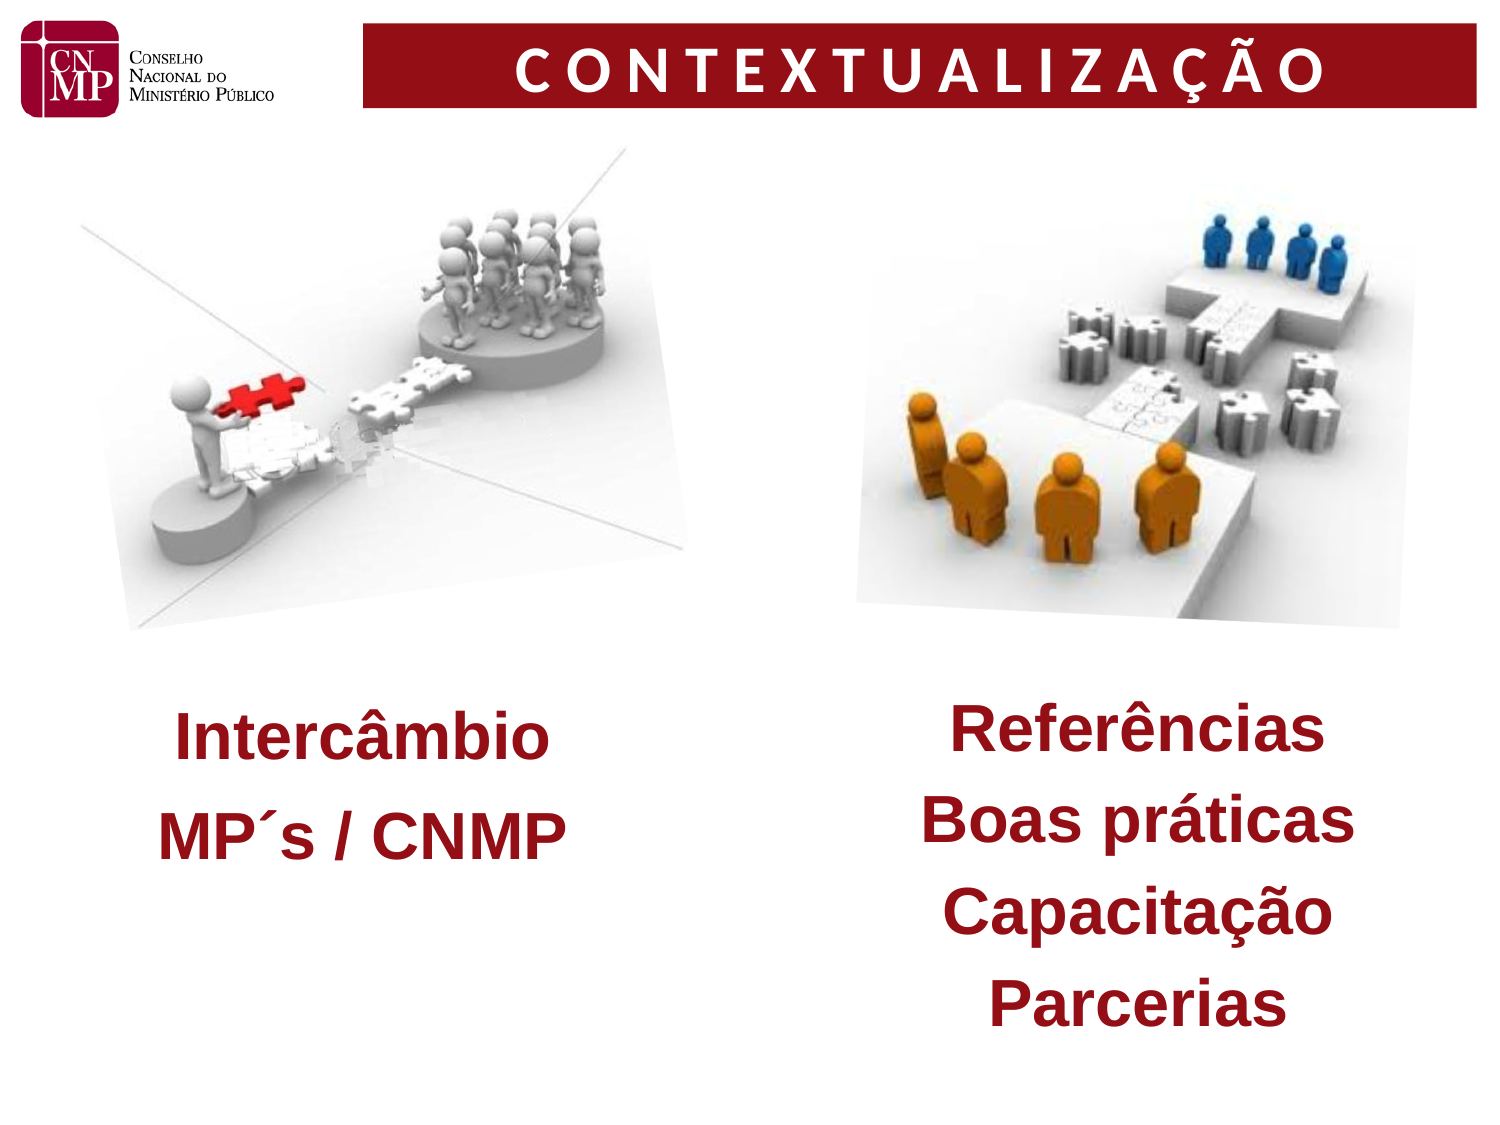

C O N T E X T U A L I Z A Ç Ã O
Intercâmbio
MP´s / CNMP
Referências
Boas práticas
Capacitação
Parcerias